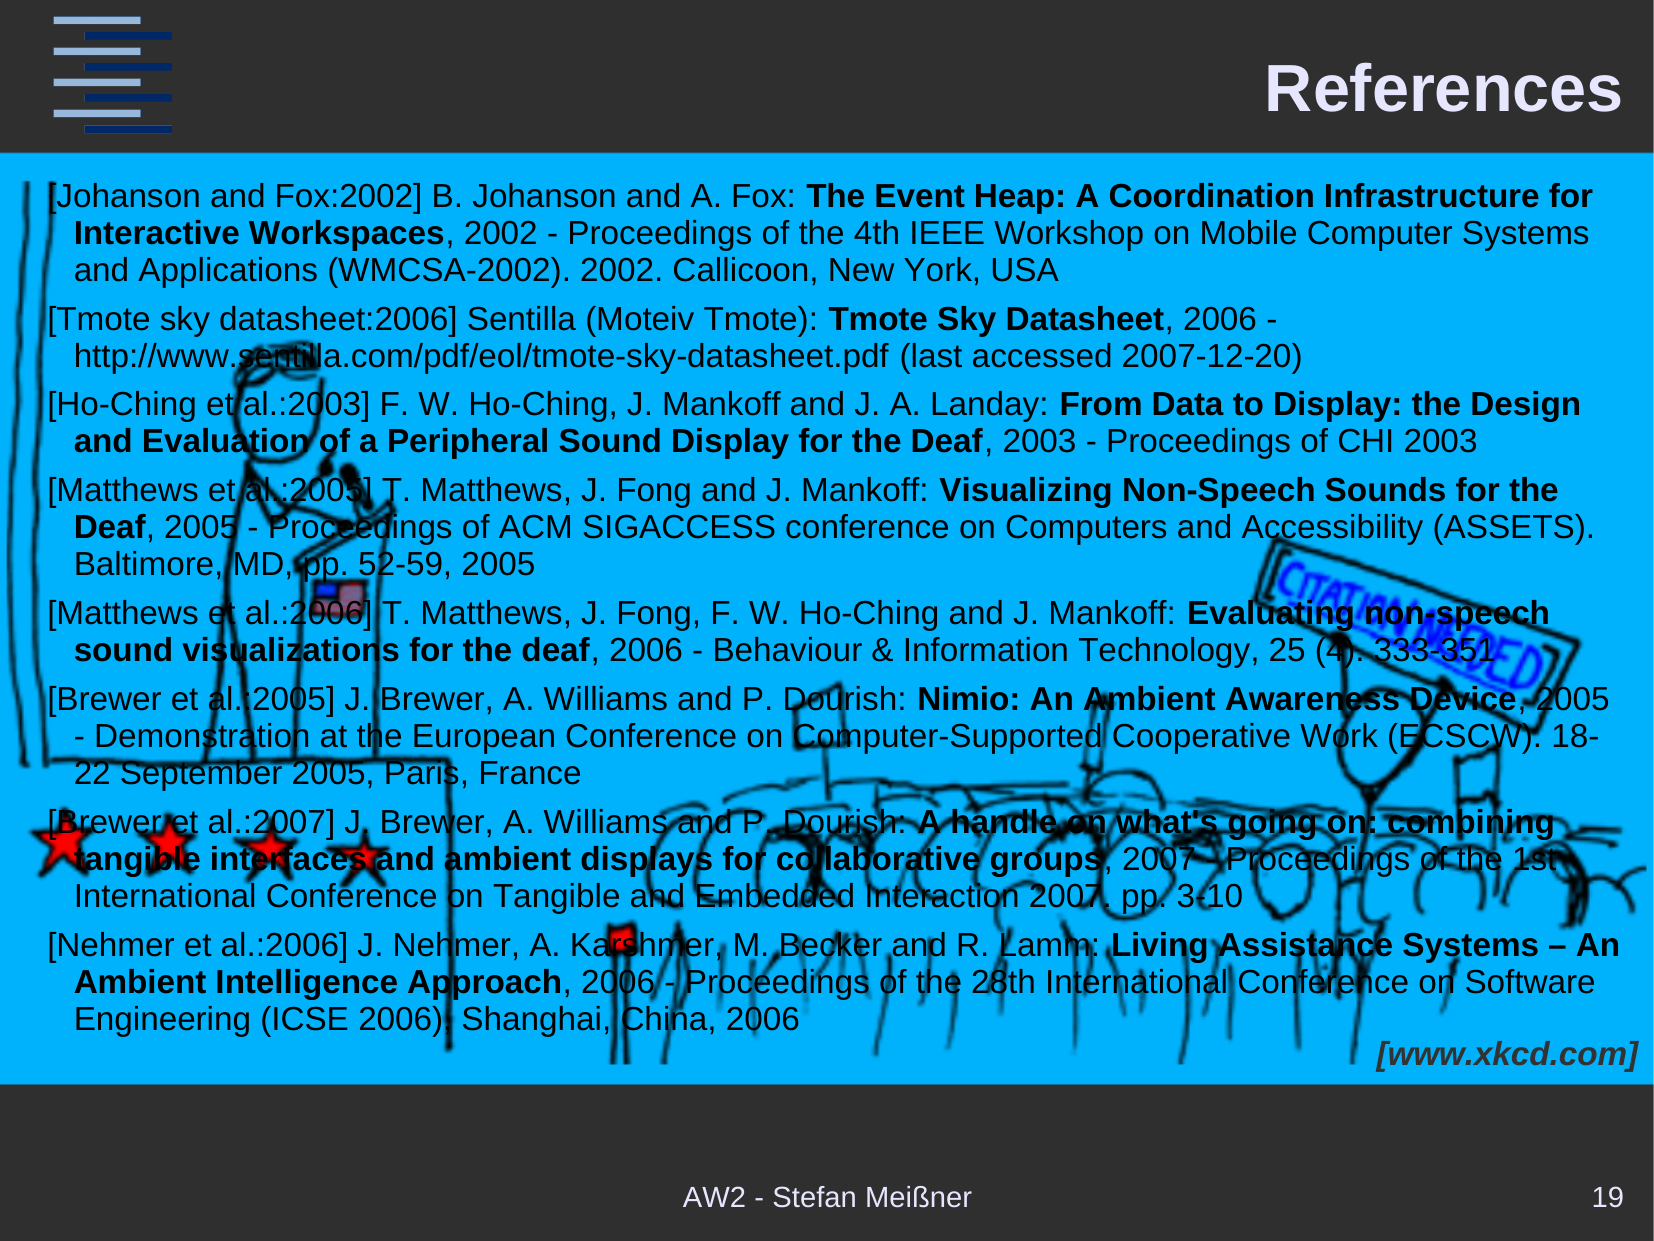

# References
[Johanson and Fox:2002] B. Johanson and A. Fox: The Event Heap: A Coordination Infrastructure for Interactive Workspaces, 2002 - Proceedings of the 4th IEEE Workshop on Mobile Computer Systems and Applications (WMCSA-2002). 2002. Callicoon, New York, USA
[Tmote sky datasheet:2006] Sentilla (Moteiv Tmote): Tmote Sky Datasheet, 2006 - http://www.sentilla.com/pdf/eol/tmote-sky-datasheet.pdf (last accessed 2007-12-20)
[Ho-Ching et al.:2003] F. W. Ho-Ching, J. Mankoff and J. A. Landay: From Data to Display: the Design and Evaluation of a Peripheral Sound Display for the Deaf, 2003 - Proceedings of CHI 2003
[Matthews et al.:2005] T. Matthews, J. Fong and J. Mankoff: Visualizing Non-Speech Sounds for the Deaf, 2005 - Proceedings of ACM SIGACCESS conference on Computers and Accessibility (ASSETS). Baltimore, MD, pp. 52-59, 2005
[Matthews et al.:2006] T. Matthews, J. Fong, F. W. Ho-Ching and J. Mankoff: Evaluating non-speech sound visualizations for the deaf, 2006 - Behaviour & Information Technology, 25 (4). 333-351
[Brewer et al.:2005] J. Brewer, A. Williams and P. Dourish: Nimio: An Ambient Awareness Device, 2005 - Demonstration at the European Conference on Computer-Supported Cooperative Work (ECSCW). 18-22 September 2005, Paris, France
[Brewer et al.:2007] J. Brewer, A. Williams and P. Dourish: A handle on what's going on: combining tangible interfaces and ambient displays for collaborative groups, 2007 - Proceedings of the 1st International Conference on Tangible and Embedded Interaction 2007. pp. 3-10
[Nehmer et al.:2006] J. Nehmer, A. Karshmer, M. Becker and R. Lamm: Living Assistance Systems – An Ambient Intelligence Approach, 2006 - Proceedings of the 28th International Conference on Software Engineering (ICSE 2006), Shanghai, China, 2006
[www.xkcd.com]
AW2 - Stefan Meißner
19